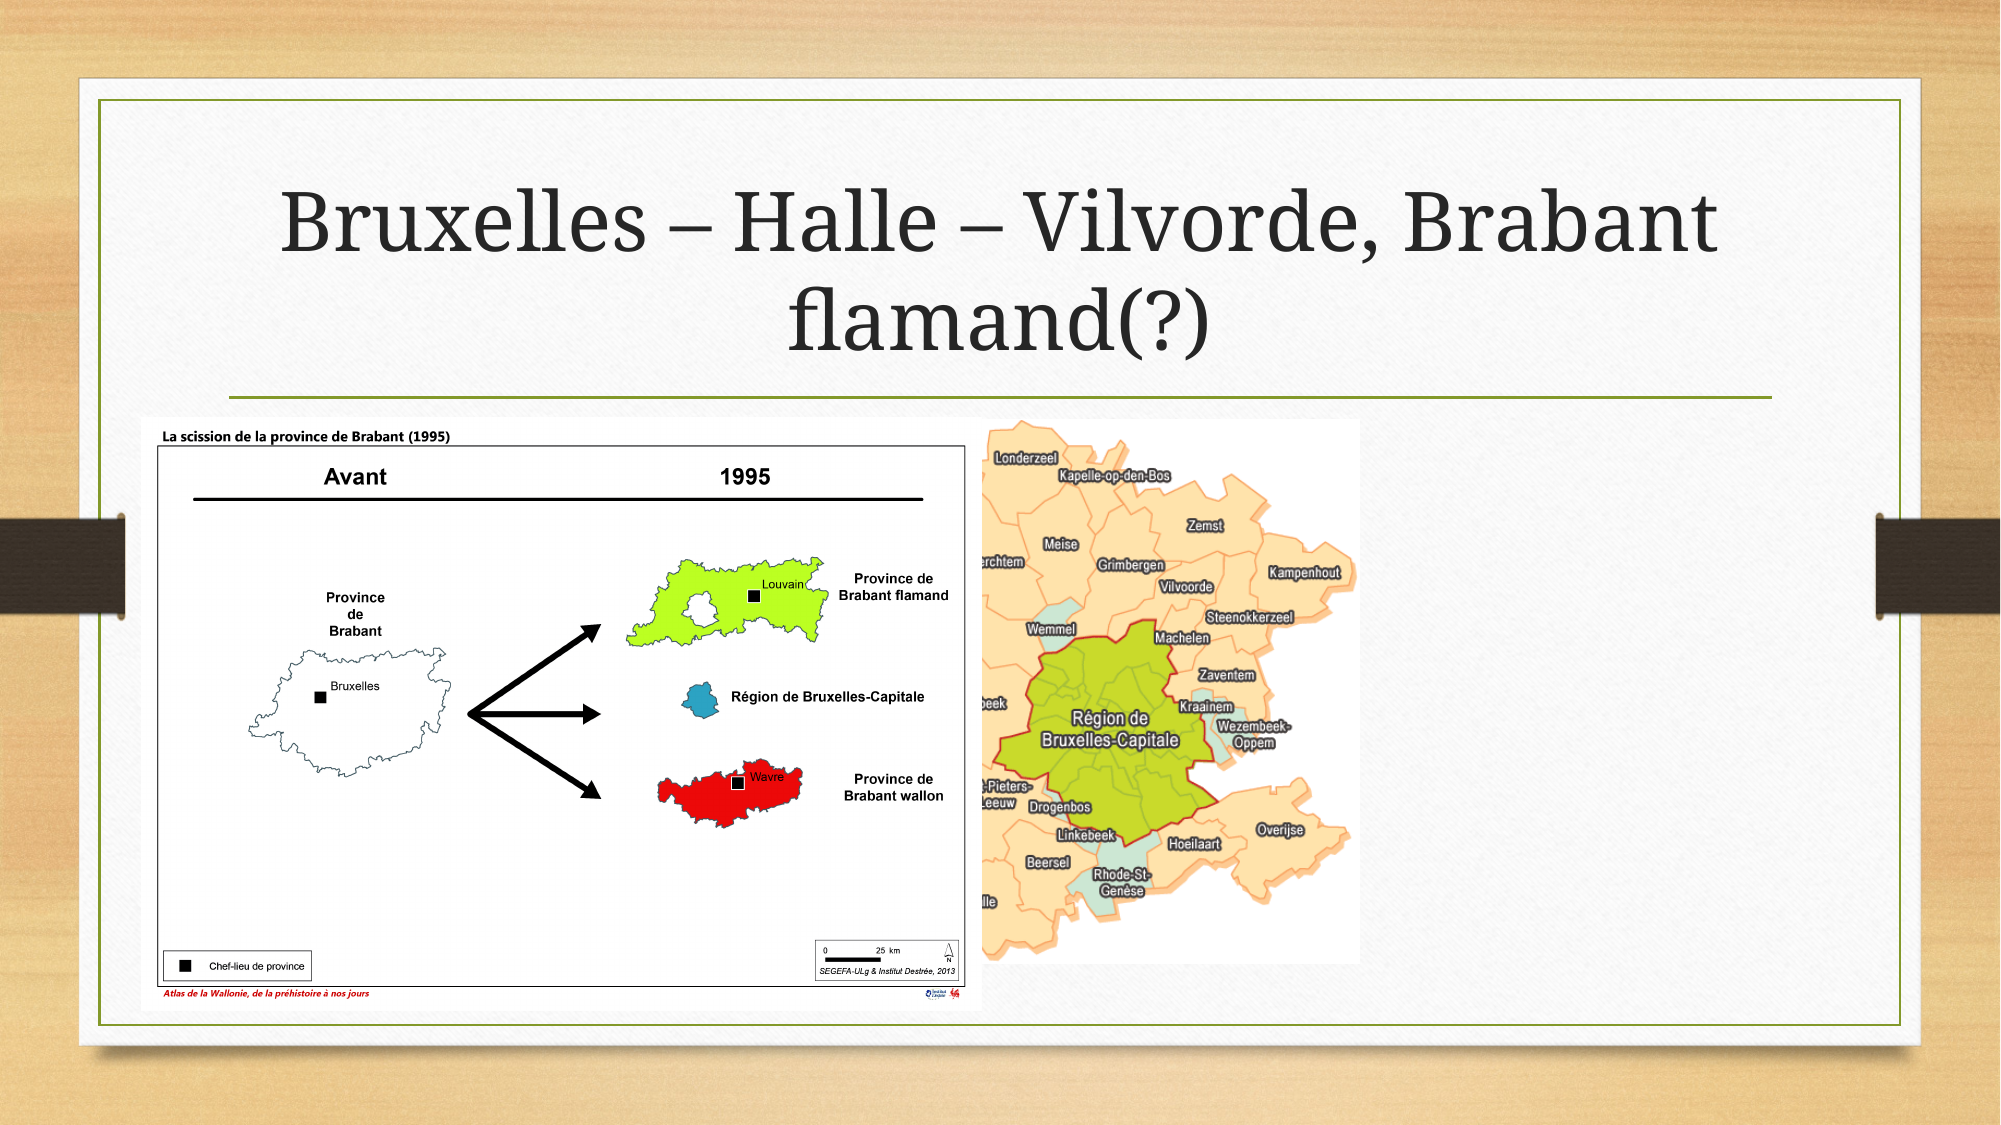

# Bruxelles – Halle – Vilvorde, Brabant flamand(?)
BCEEOAL13